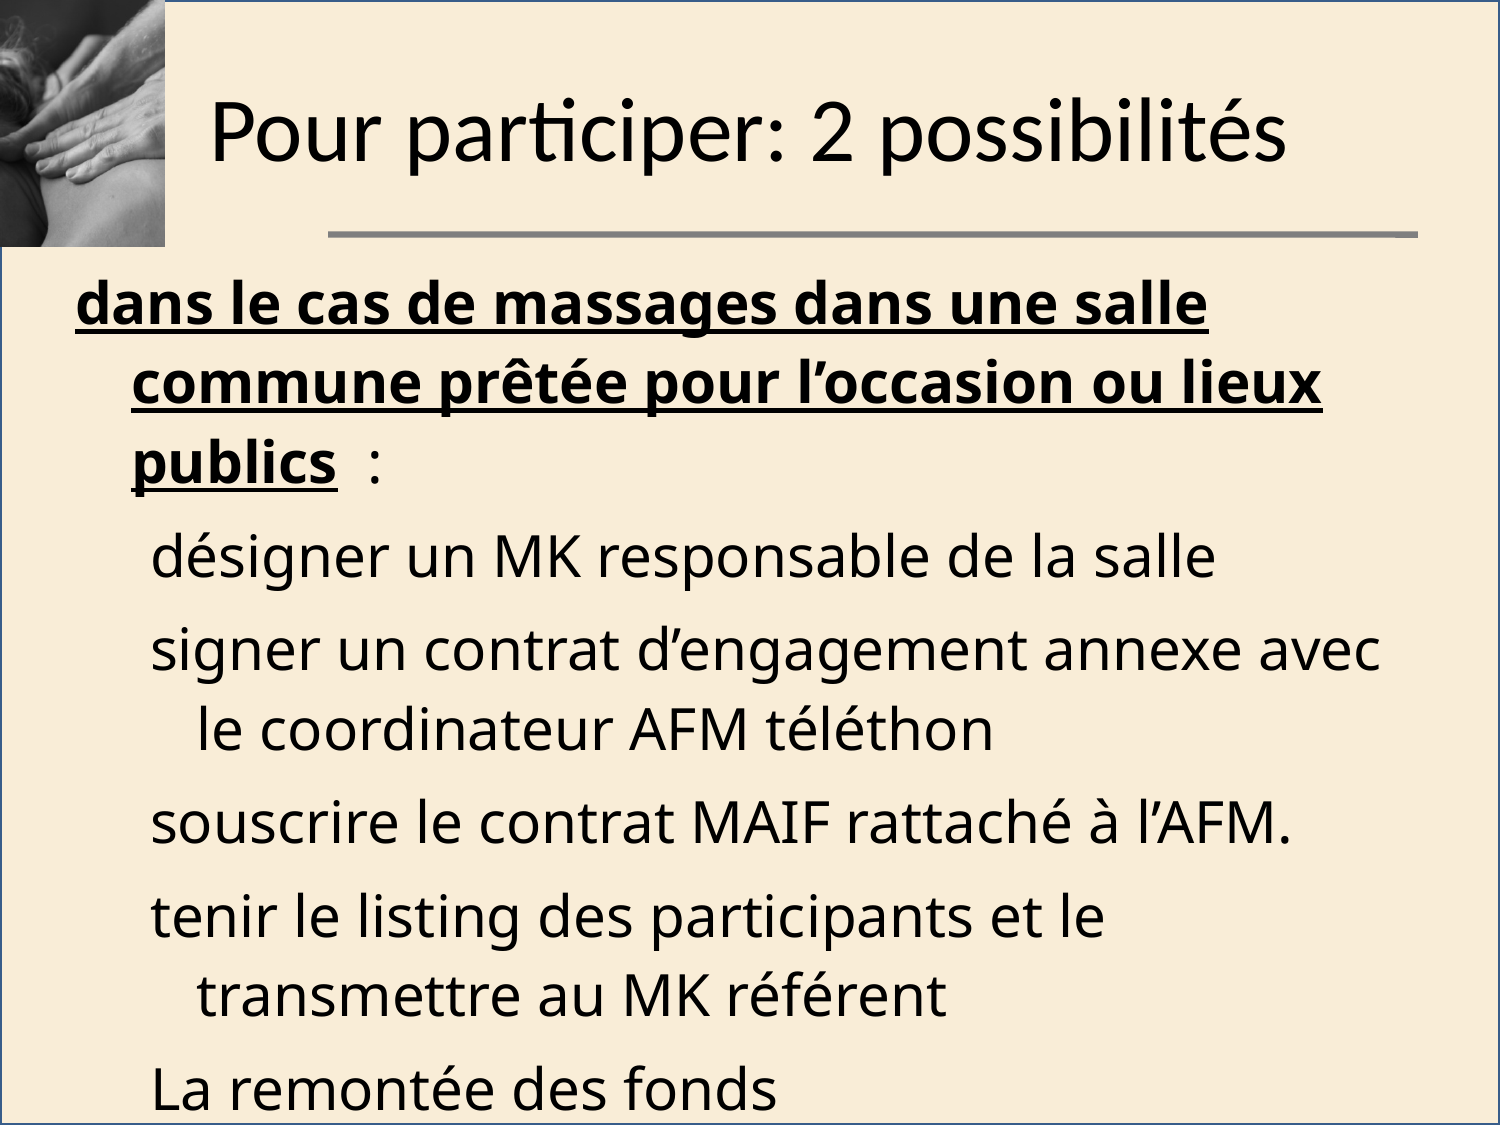

# Pour participer: 2 possibilités
dans le cas de massages dans une salle commune prêtée pour l’occasion ou lieux publics  :
désigner un MK responsable de la salle
signer un contrat d’engagement annexe avec le coordinateur AFM téléthon
souscrire le contrat MAIF rattaché à l’AFM.
tenir le listing des participants et le transmettre au MK référent
La remontée des fonds